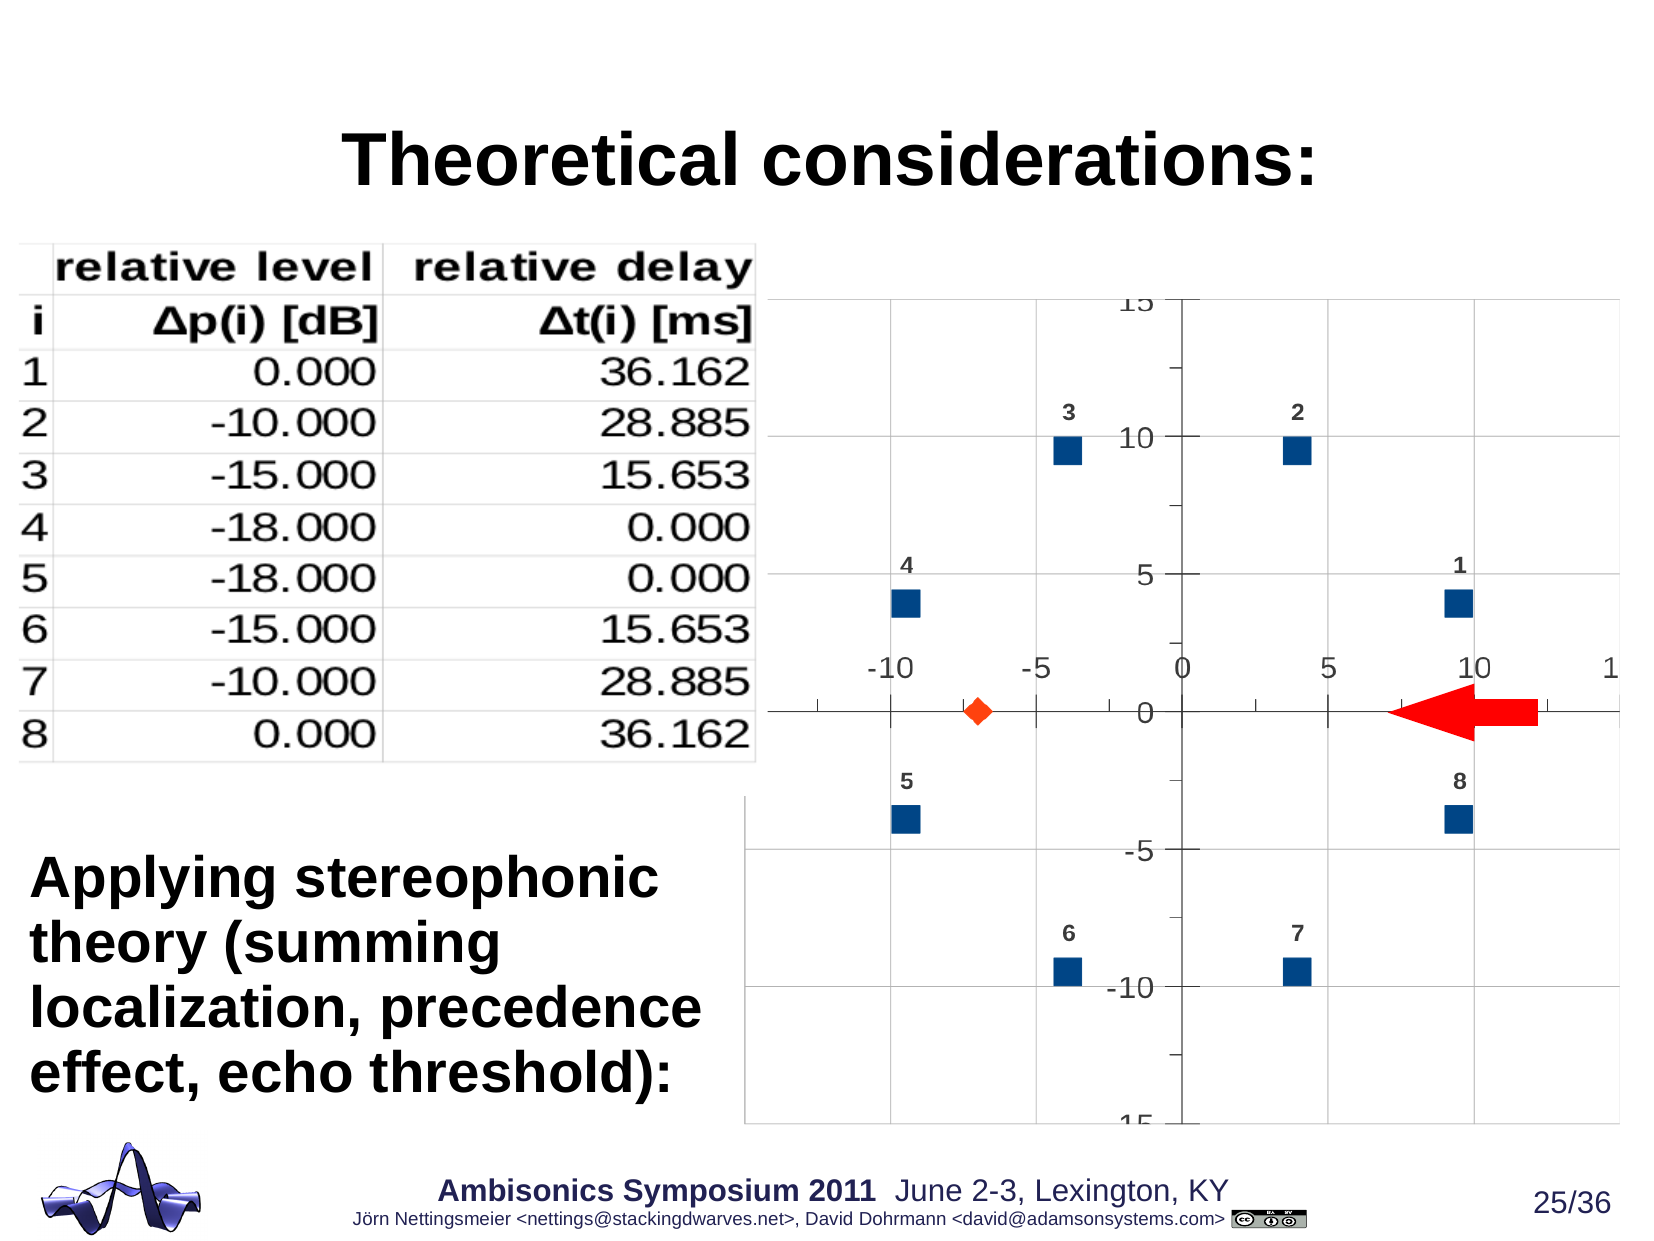

# Theoretical considerations:
Applying stereophonic theory (summing localization, precedence effect, echo threshold):